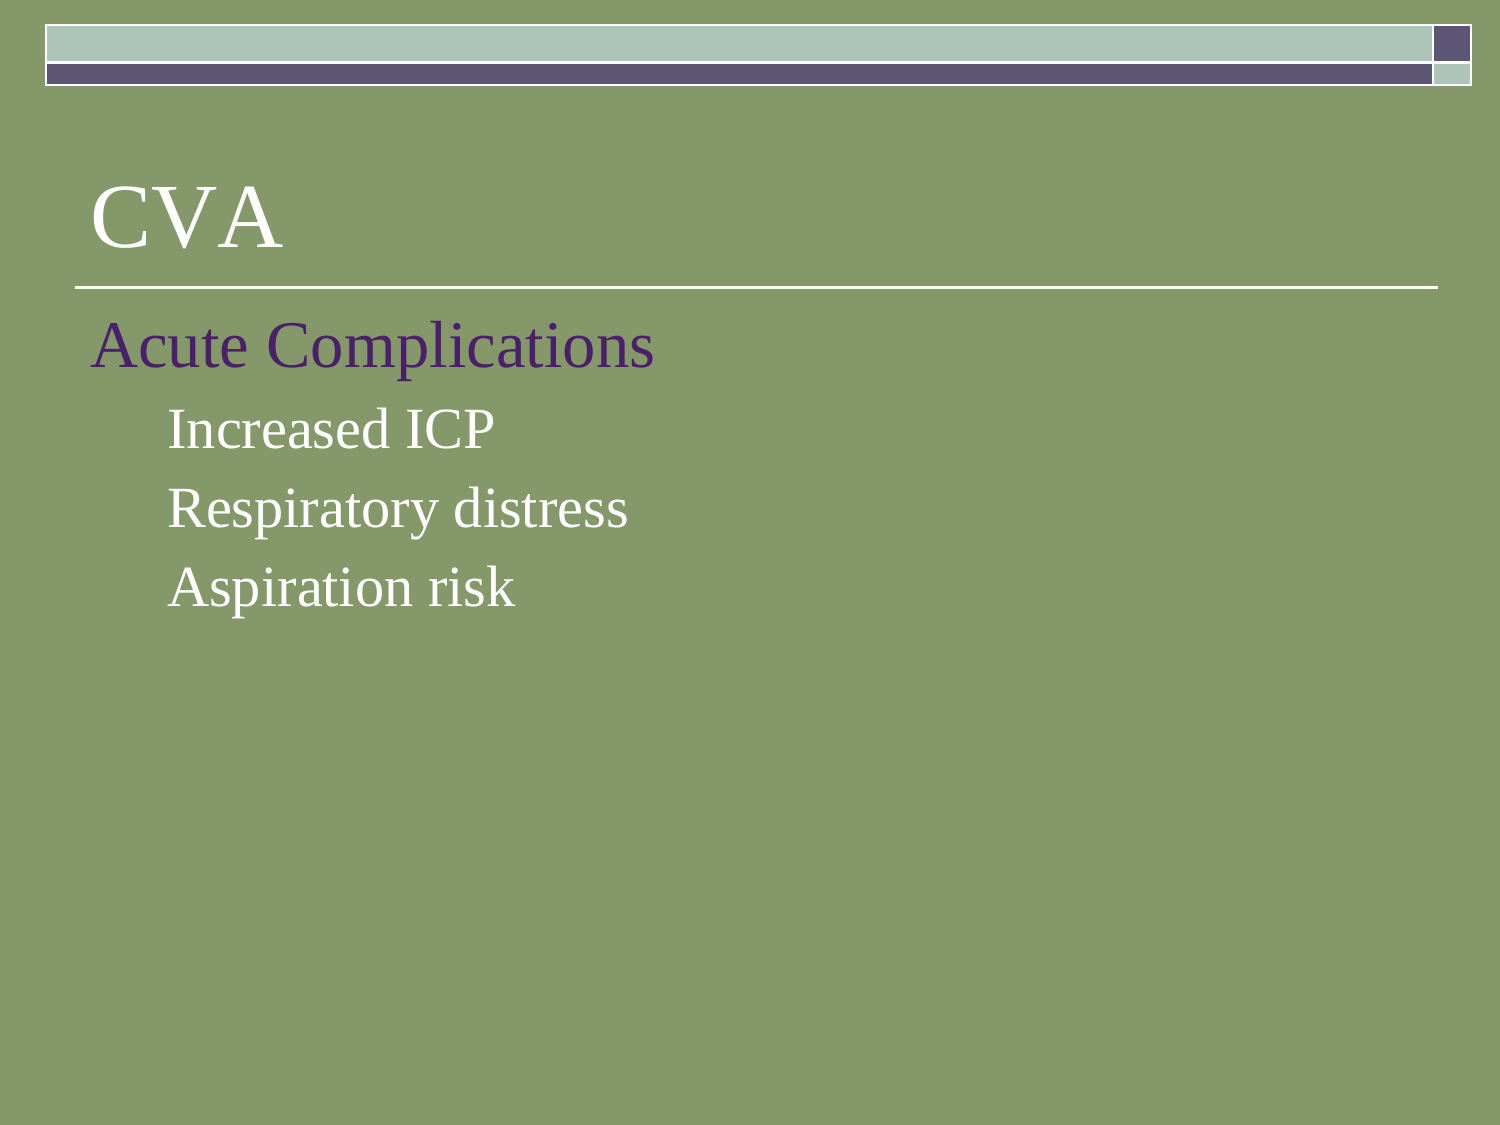

# CVA
Acute Complications
Increased ICP
Respiratory distress
Aspiration risk